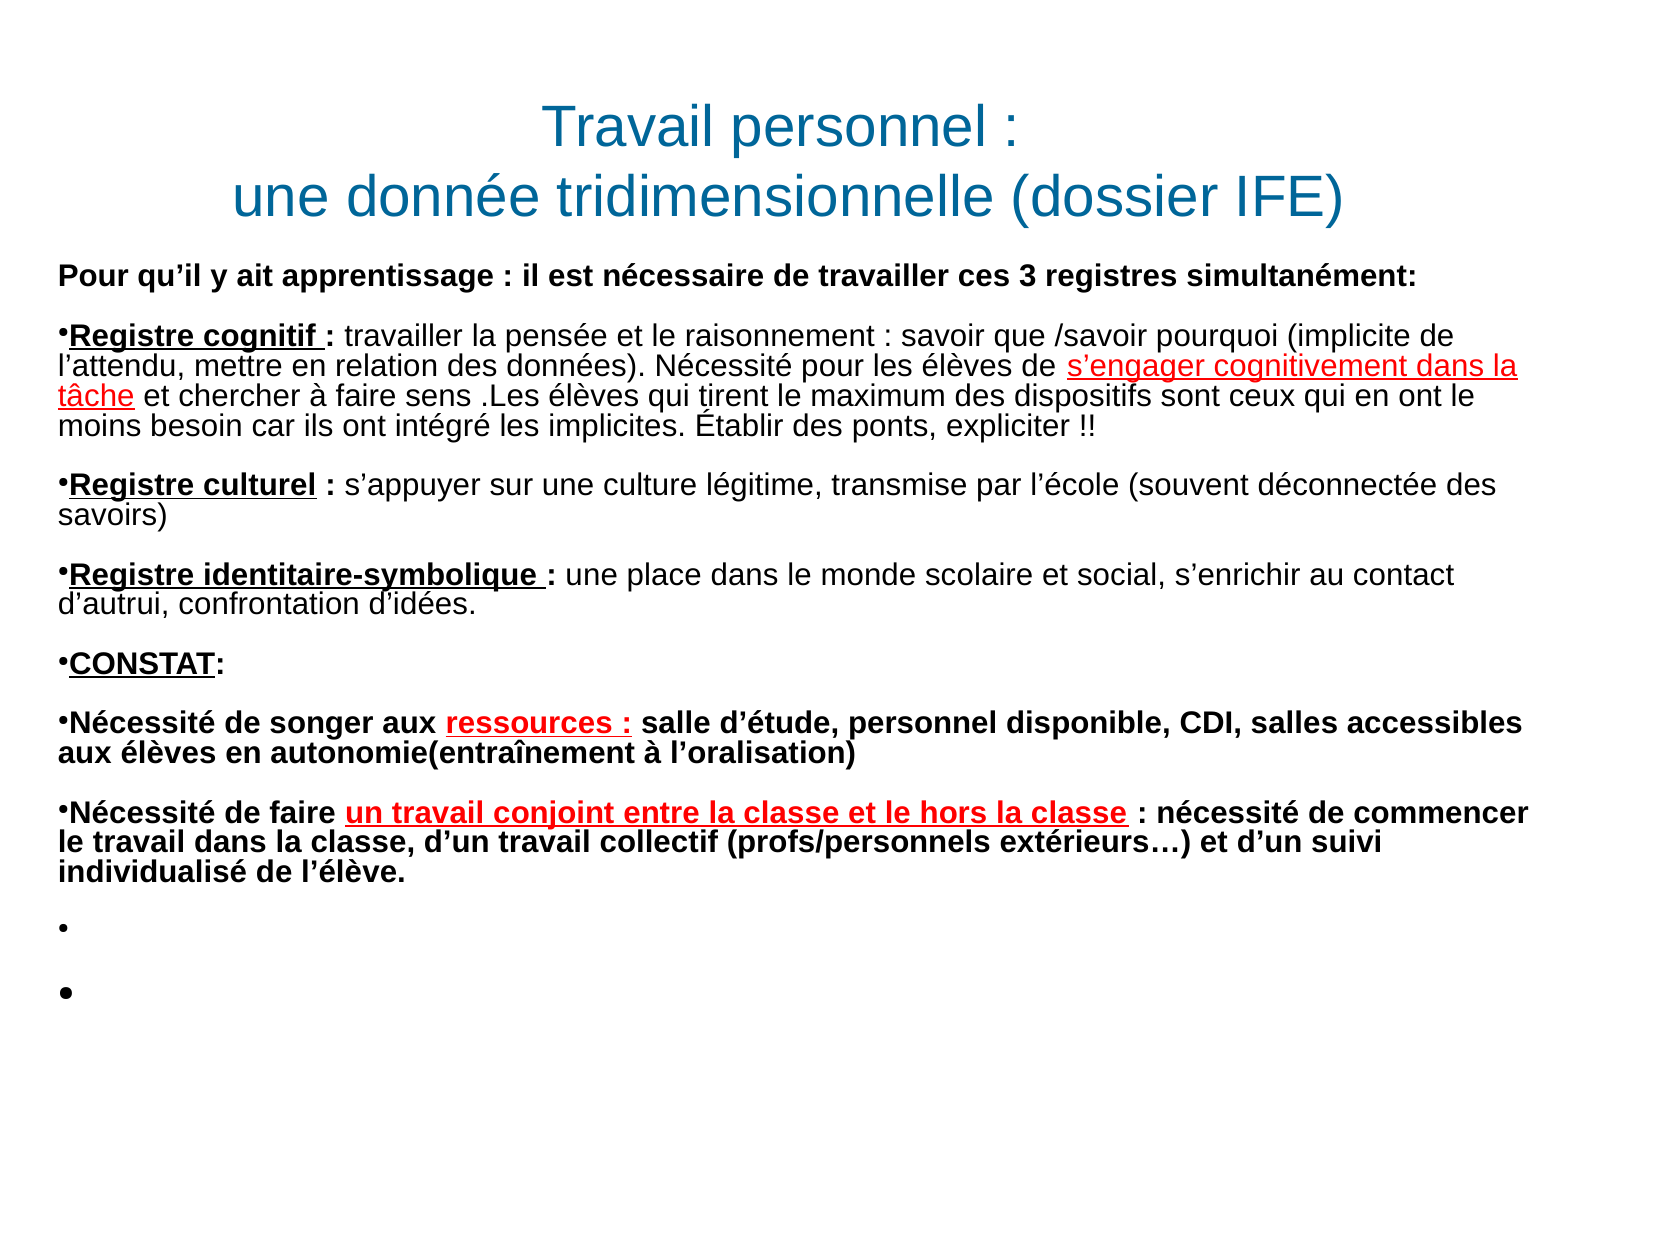

# Travail personnel : une donnée tridimensionnelle (dossier IFE)
Pour qu’il y ait apprentissage : il est nécessaire de travailler ces 3 registres simultanément:
Registre cognitif : travailler la pensée et le raisonnement : savoir que /savoir pourquoi (implicite de l’attendu, mettre en relation des données). Nécessité pour les élèves de s’engager cognitivement dans la tâche et chercher à faire sens .Les élèves qui tirent le maximum des dispositifs sont ceux qui en ont le moins besoin car ils ont intégré les implicites. Établir des ponts, expliciter !!
Registre culturel : s’appuyer sur une culture légitime, transmise par l’école (souvent déconnectée des savoirs)
Registre identitaire-symbolique : une place dans le monde scolaire et social, s’enrichir au contact d’autrui, confrontation d’idées.
CONSTAT:
Nécessité de songer aux ressources : salle d’étude, personnel disponible, CDI, salles accessibles aux élèves en autonomie(entraînement à l’oralisation)
Nécessité de faire un travail conjoint entre la classe et le hors la classe : nécessité de commencer le travail dans la classe, d’un travail collectif (profs/personnels extérieurs…) et d’un suivi individualisé de l’élève.